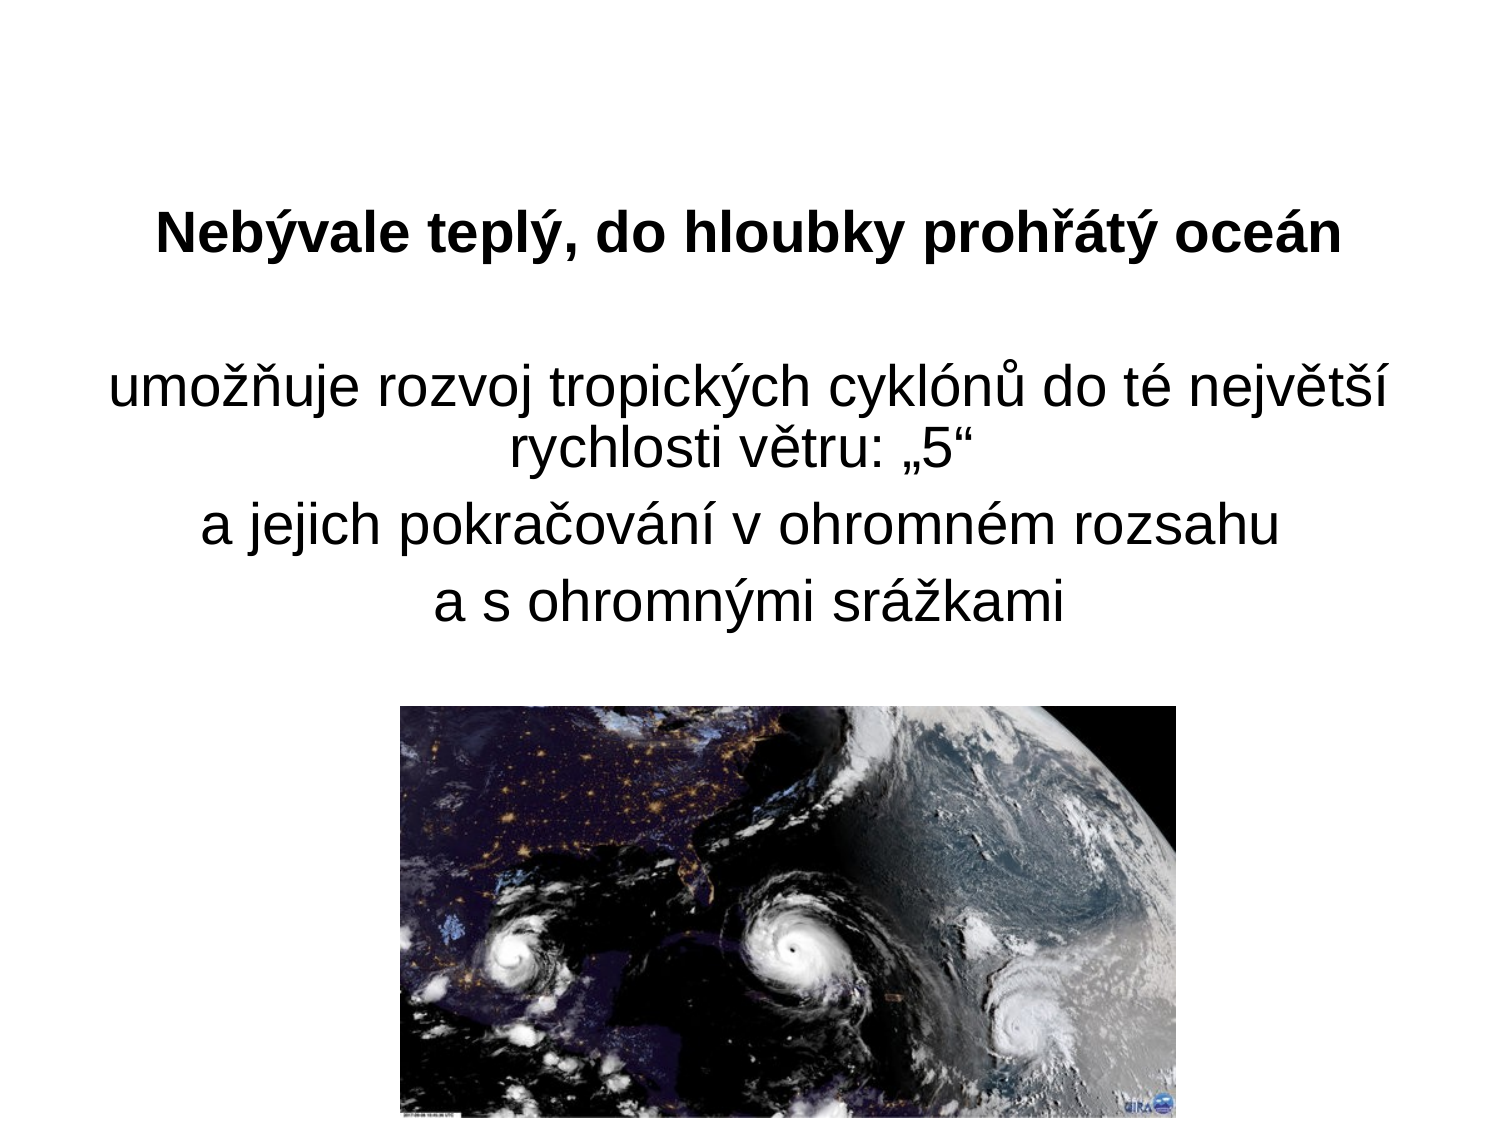

# Nebývale teplý, do hloubky prohřátý oceán
umožňuje rozvoj tropických cyklónů do té největší rychlosti větru: „5“
a jejich pokračování v ohromném rozsahu
a s ohromnými srážkami